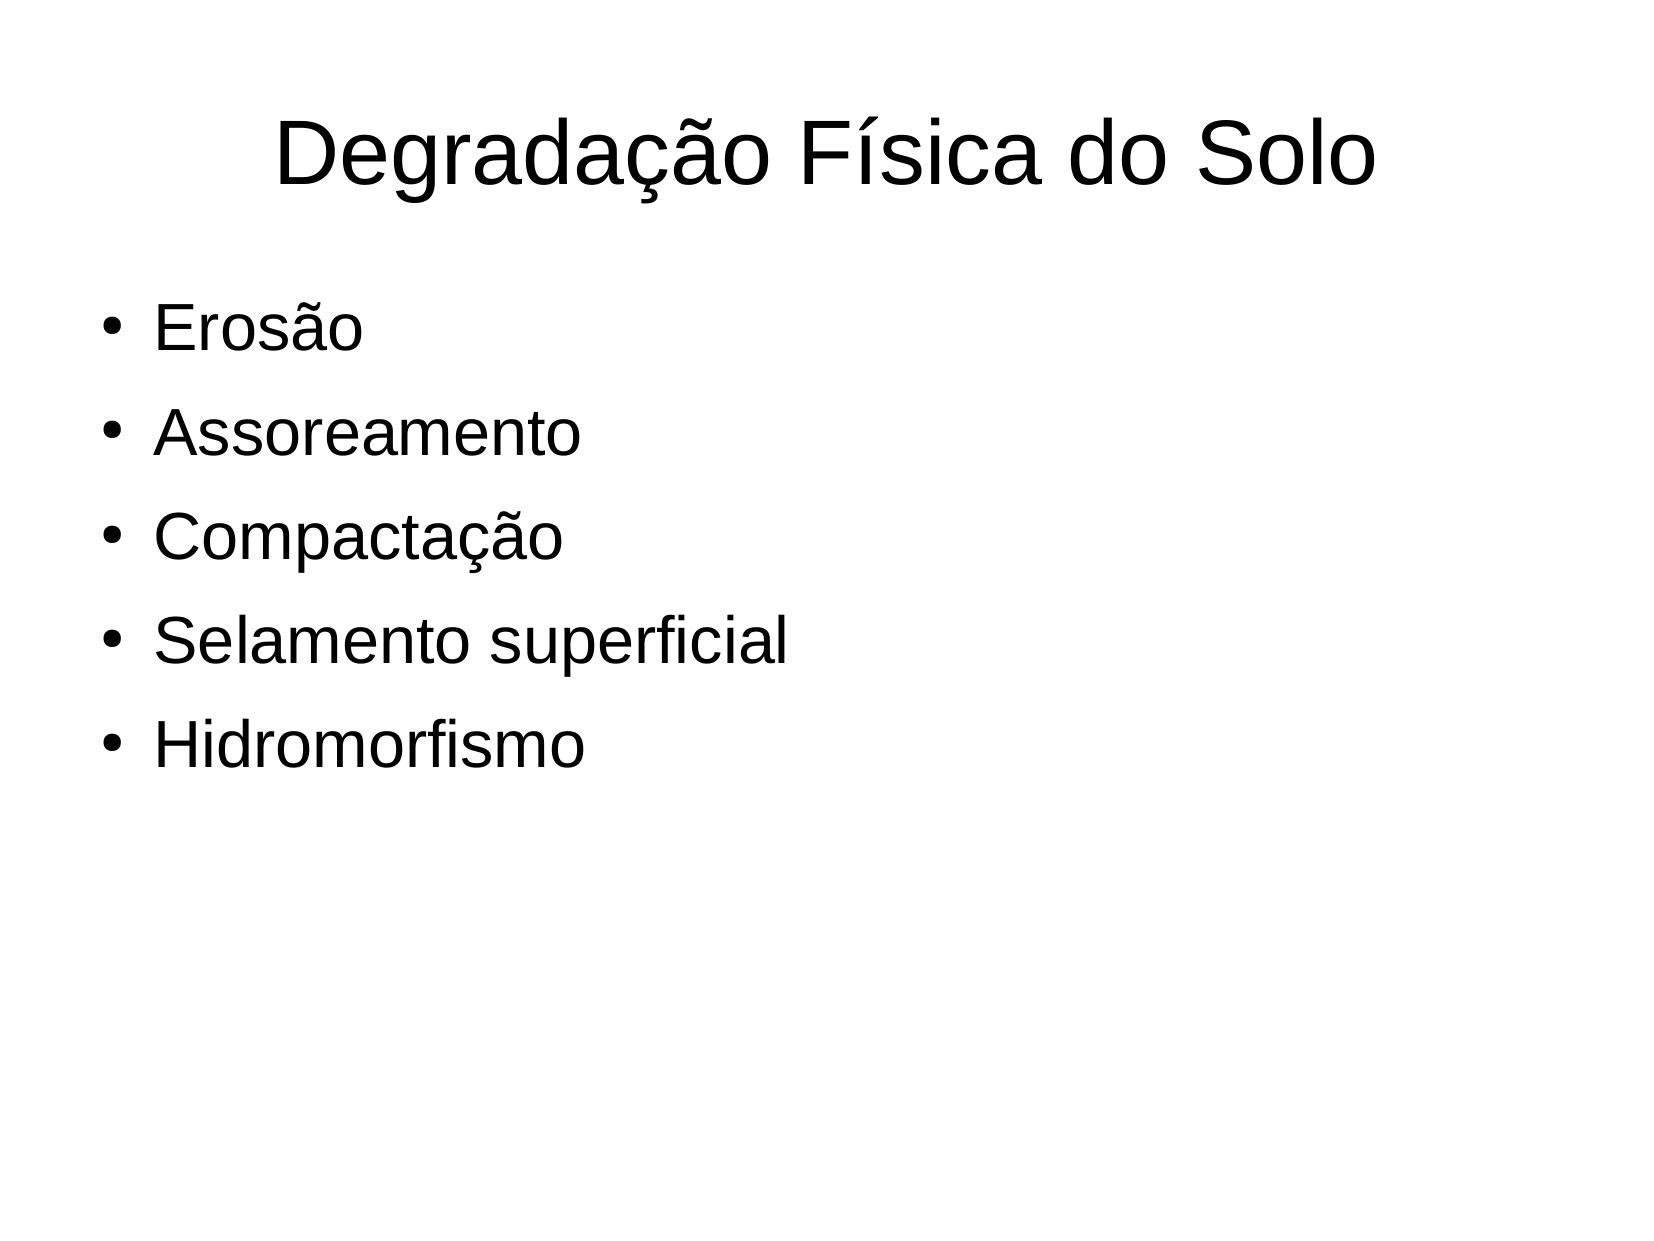

# Degradação Física do Solo
Erosão
Assoreamento
Compactação
Selamento superficial
Hidromorfismo